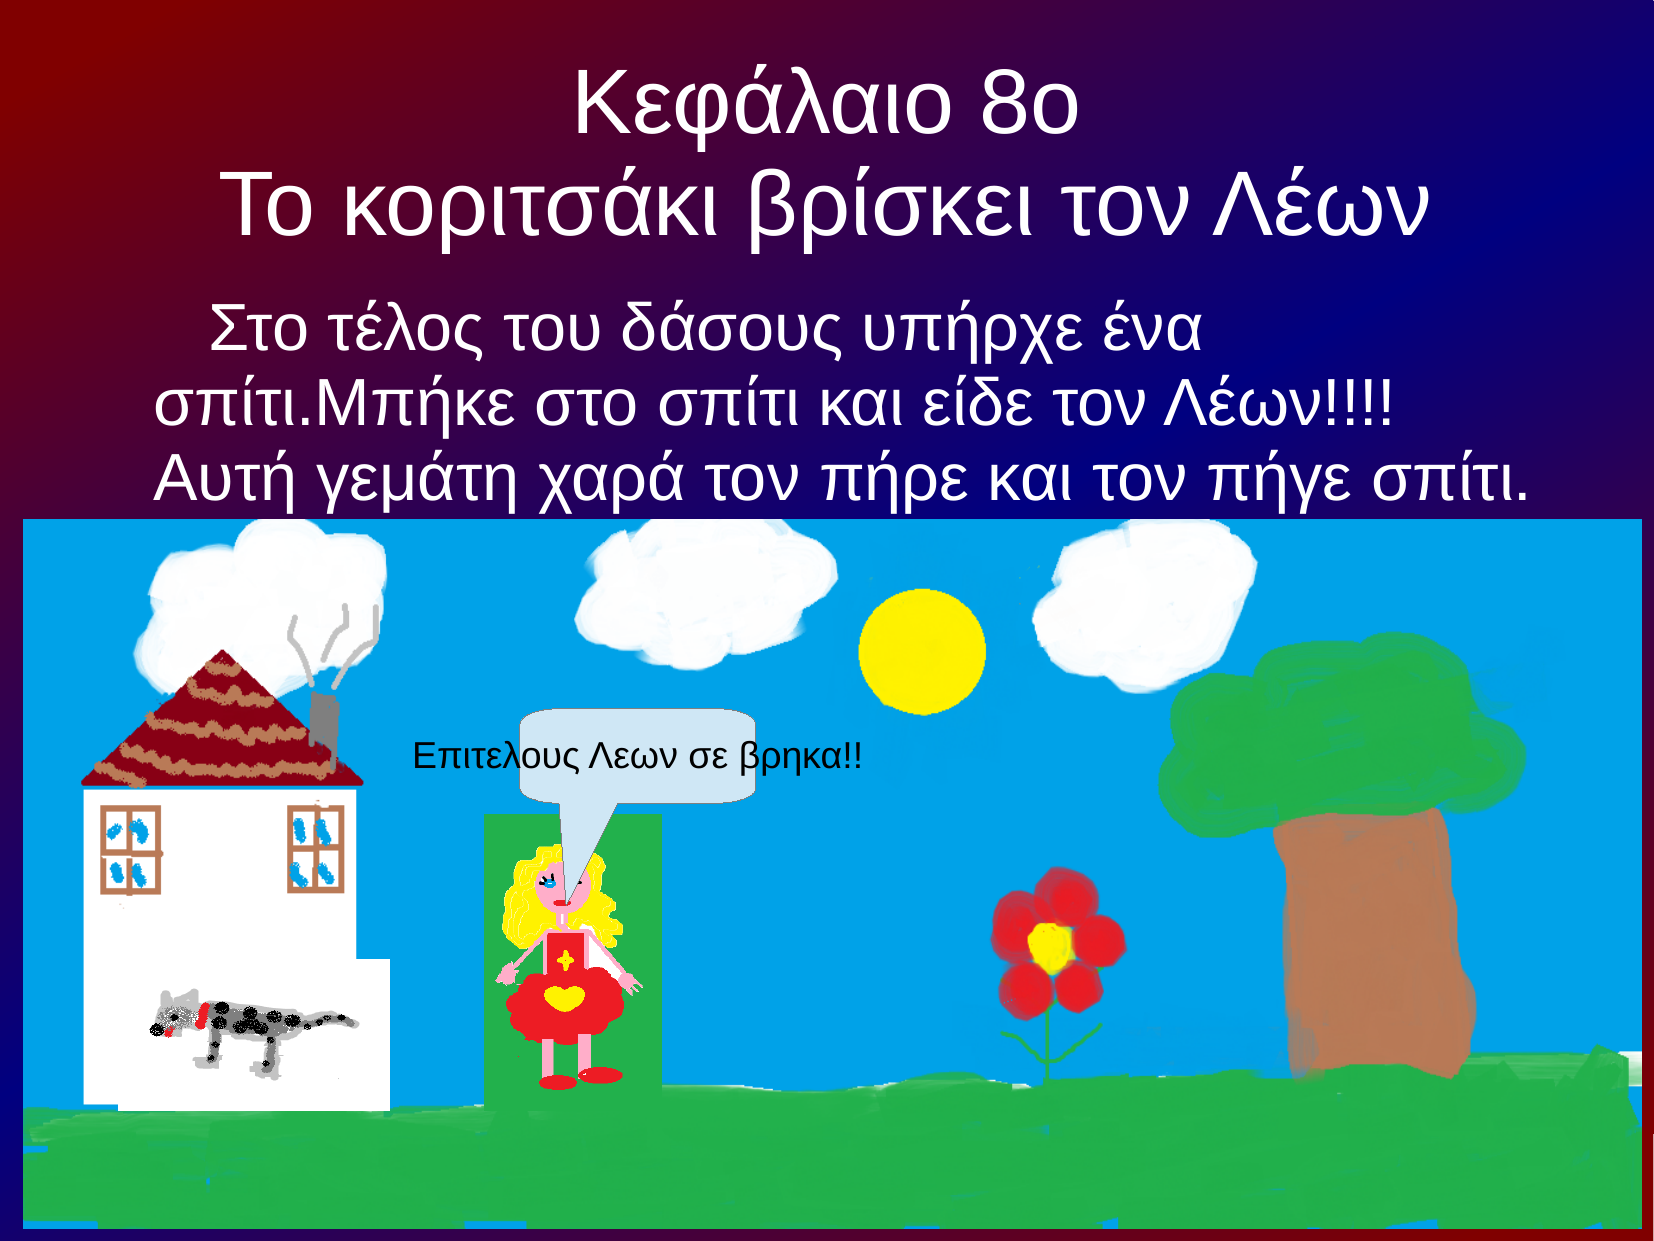

# Κεφάλαιο 8ο Το κοριτσάκι βρίσκει τον Λέων
 Στο τέλος του δάσους υπήρχε ένα σπίτι.Μπήκε στο σπίτι και είδε τον Λέων!!!!Αυτή γεμάτη χαρά τον πήρε και τον πήγε σπίτι.
Επιτελους Λεων σε βρηκα!!